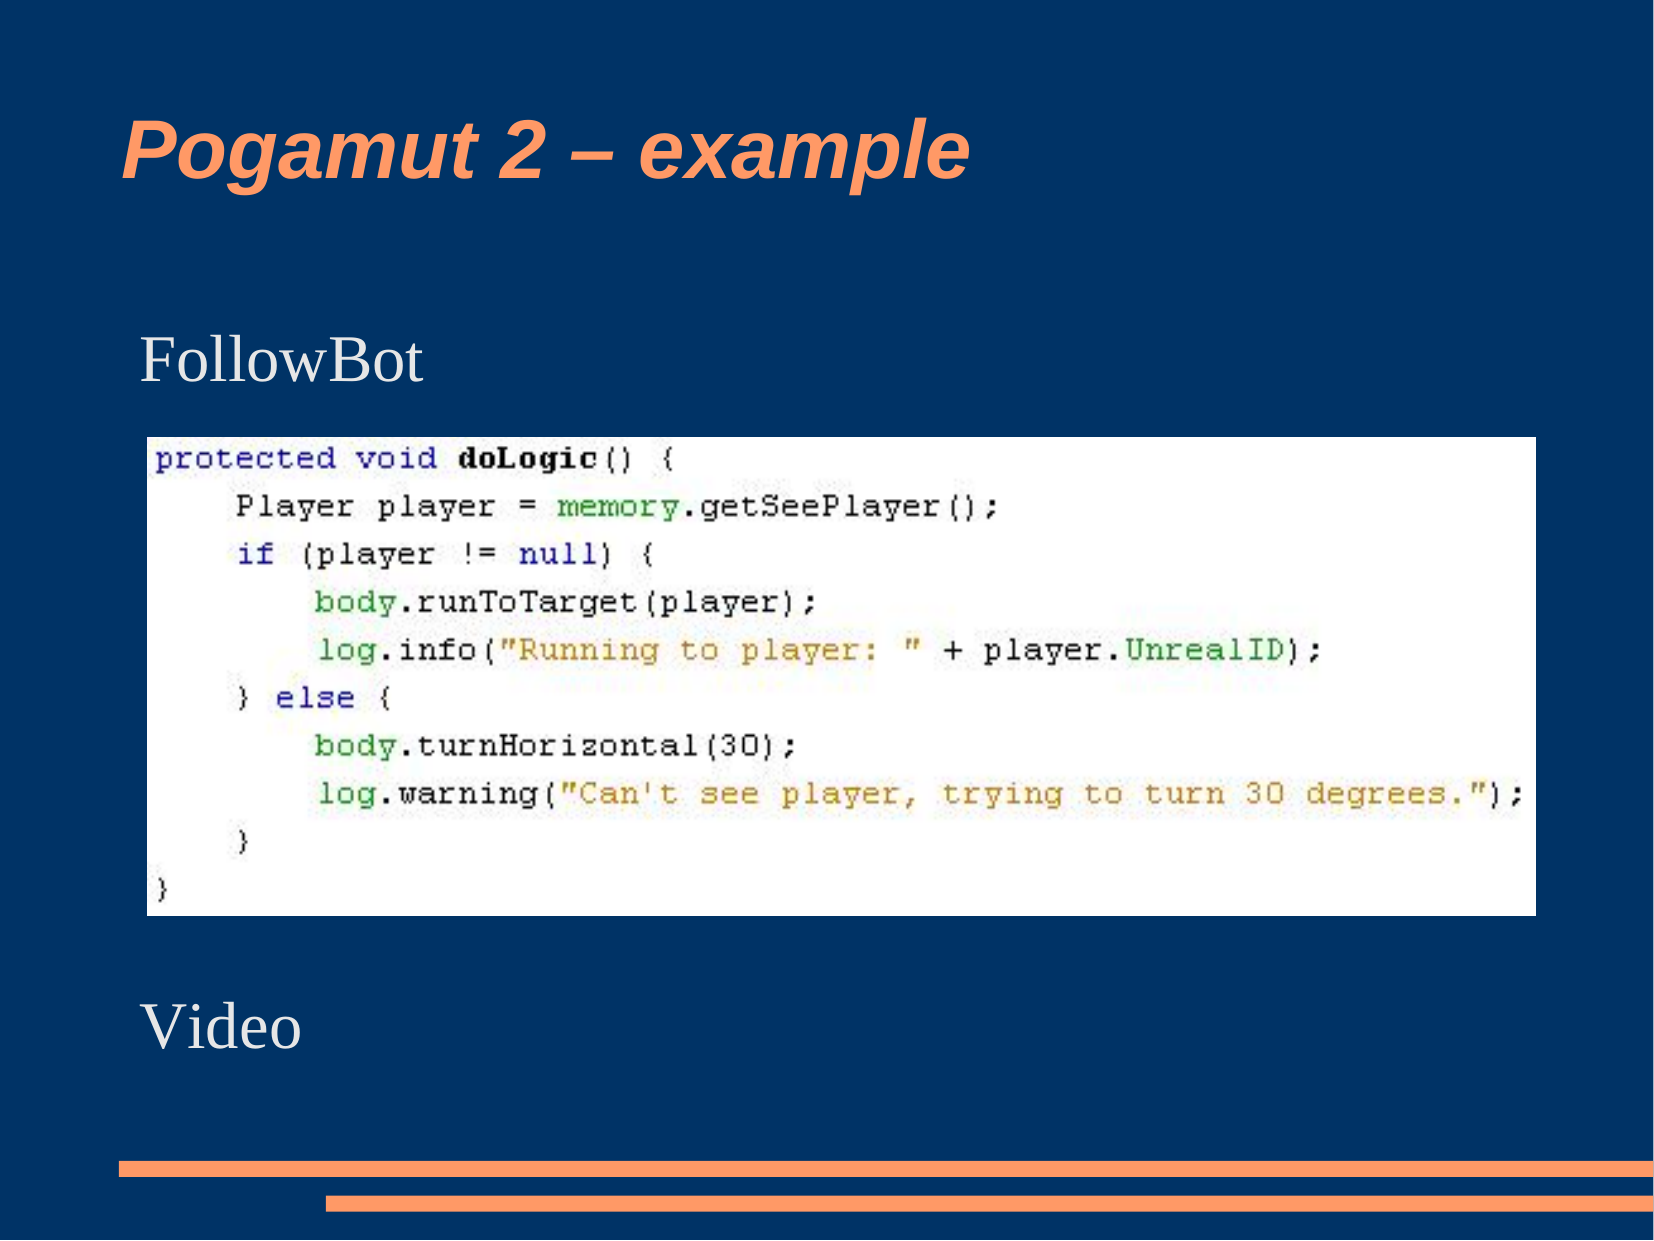

# Pogamut 2 – example
FollowBot
Video